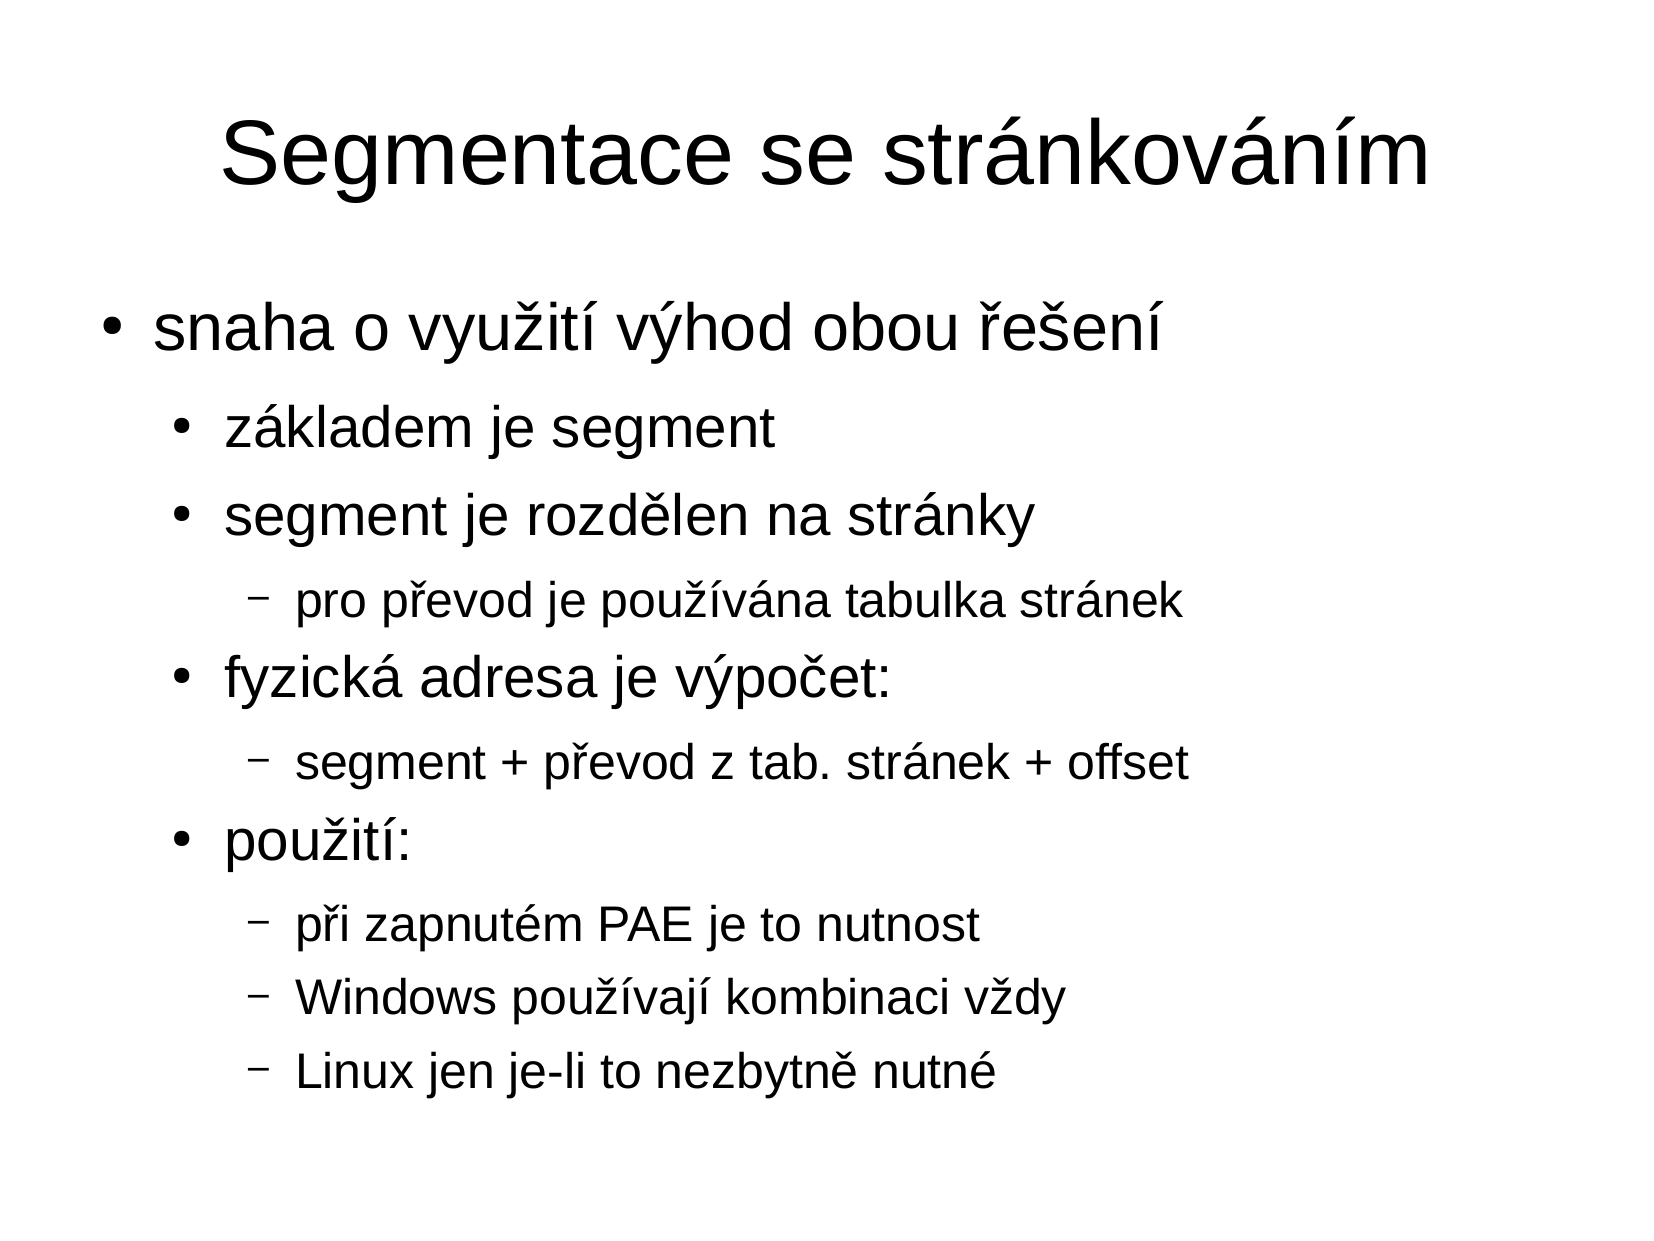

# Segmentace se stránkováním
snaha o využití výhod obou řešení
základem je segment
segment je rozdělen na stránky
pro převod je používána tabulka stránek
fyzická adresa je výpočet:
segment + převod z tab. stránek + offset
použití:
při zapnutém PAE je to nutnost
Windows používají kombinaci vždy
Linux jen je-li to nezbytně nutné